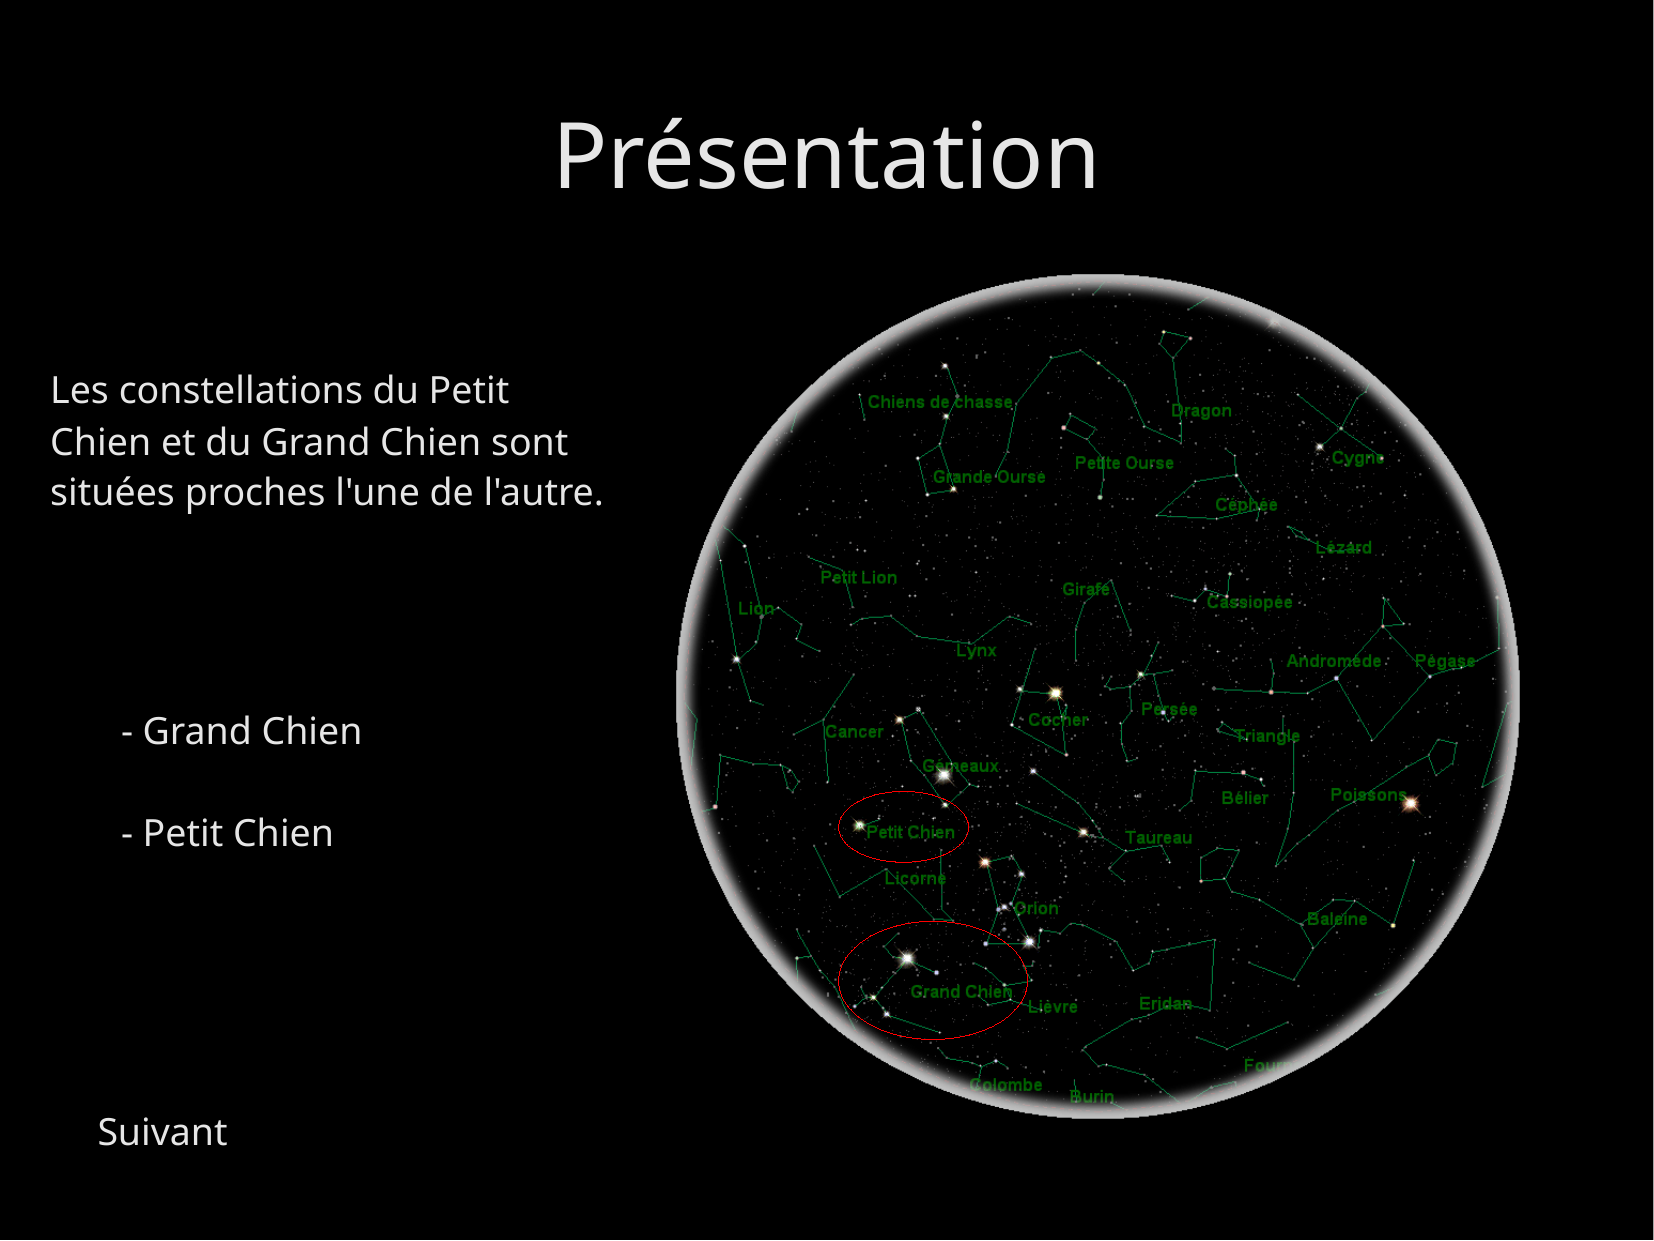

# Présentation
Les constellations du Petit Chien et du Grand Chien sont situées proches l'une de l'autre.
- Grand Chien
- Petit Chien
Suivant